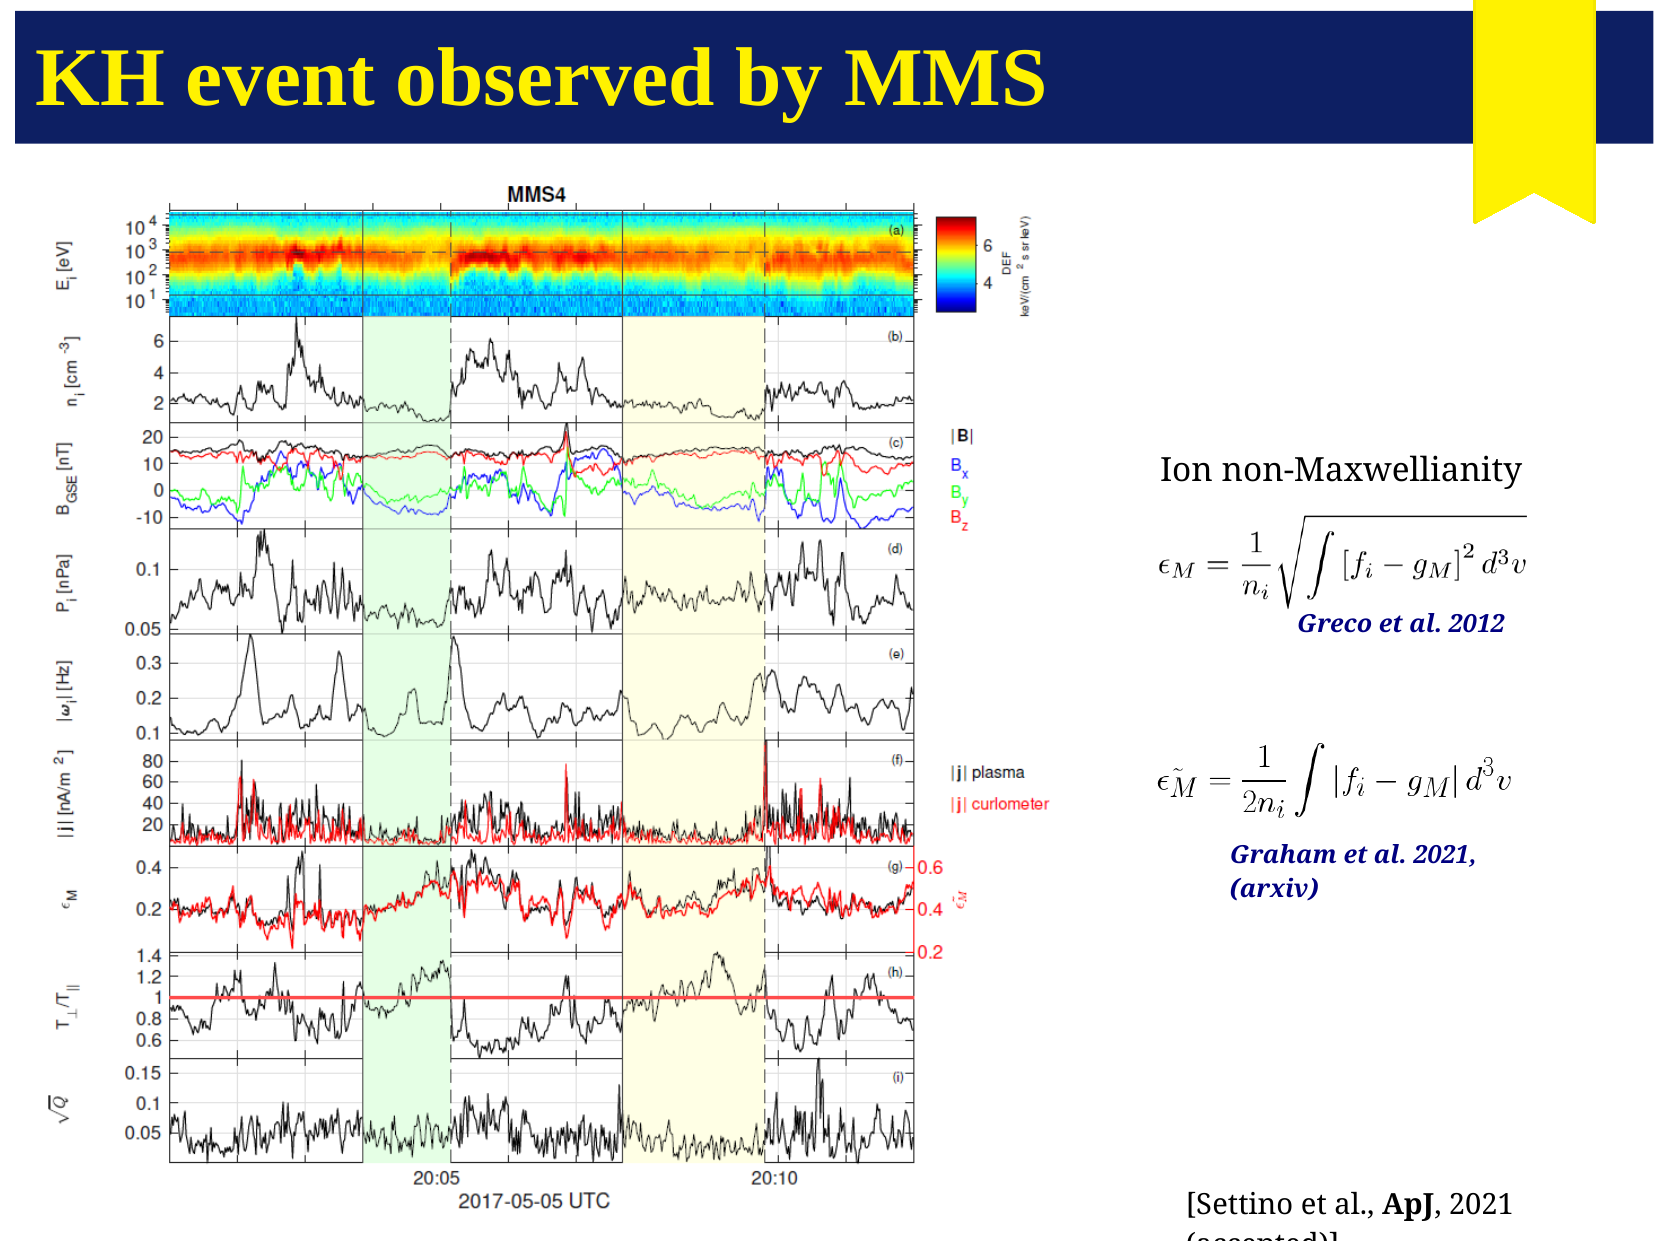

# KH event observed by MMS
Ion non-Maxwellianity
Greco et al. 2012
Graham et al. 2021, (arxiv)
[Settino et al., ApJ, 2021 (accepted)]